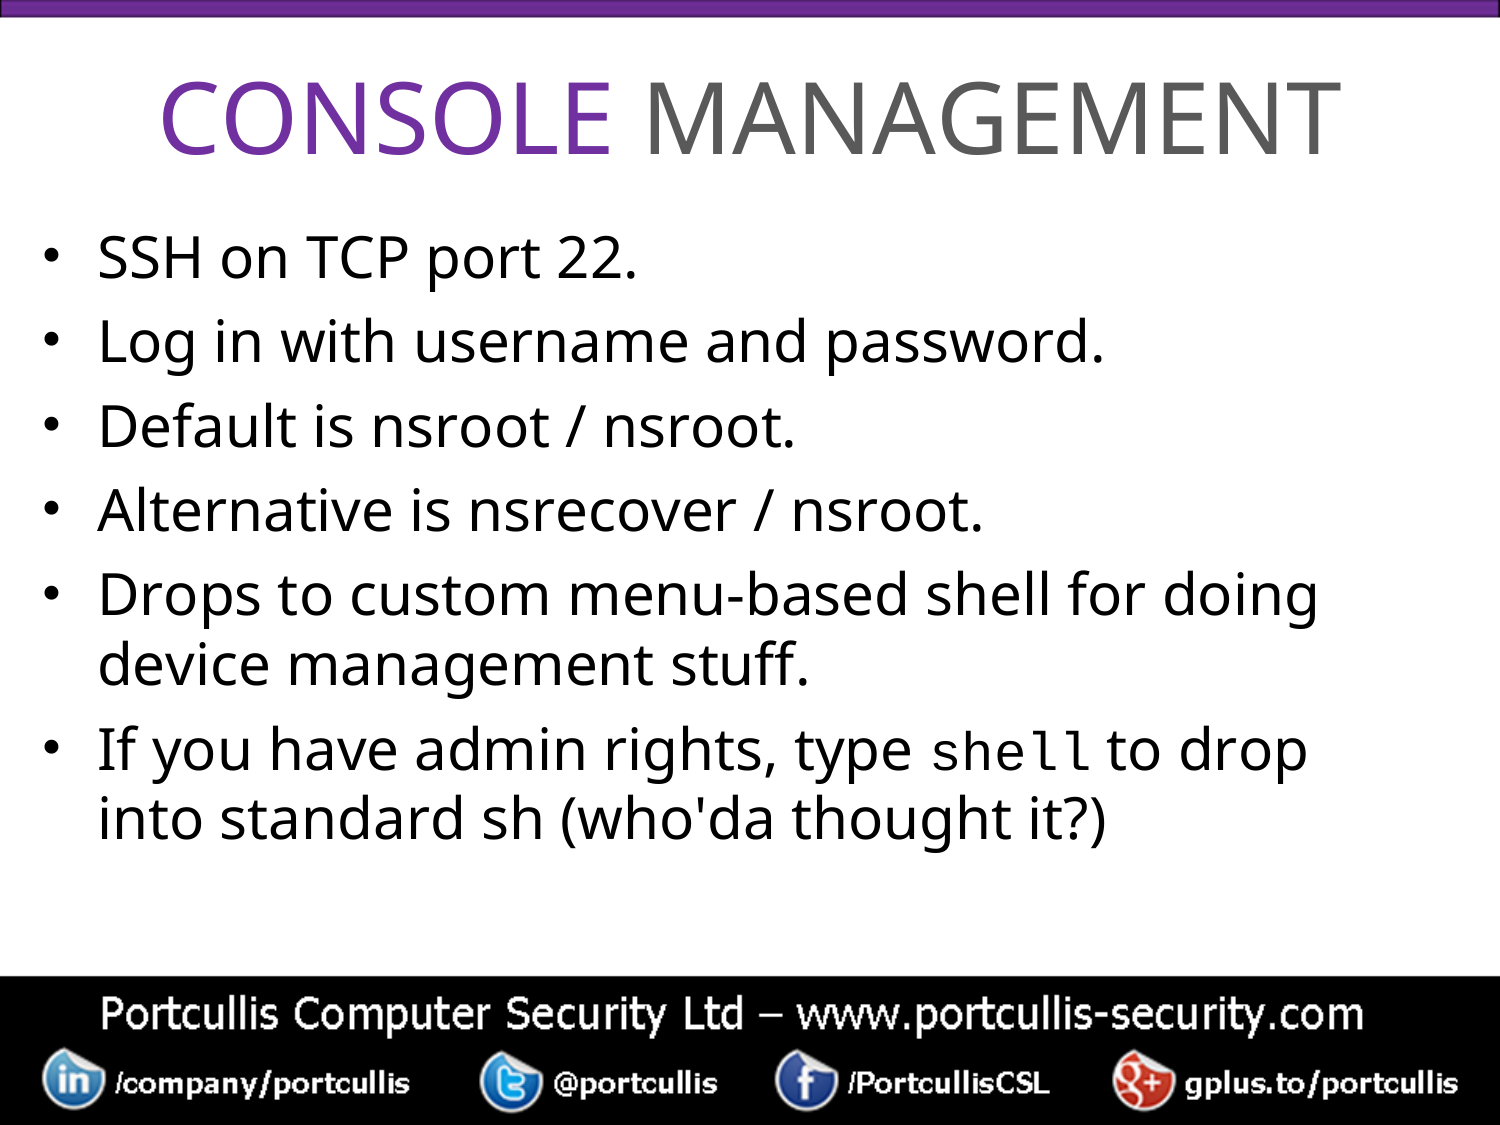

# CONSOLE MANAGEMENT
SSH on TCP port 22.
Log in with username and password.
Default is nsroot / nsroot.
Alternative is nsrecover / nsroot.
Drops to custom menu-based shell for doing device management stuff.
If you have admin rights, type shell to drop into standard sh (who'da thought it?)